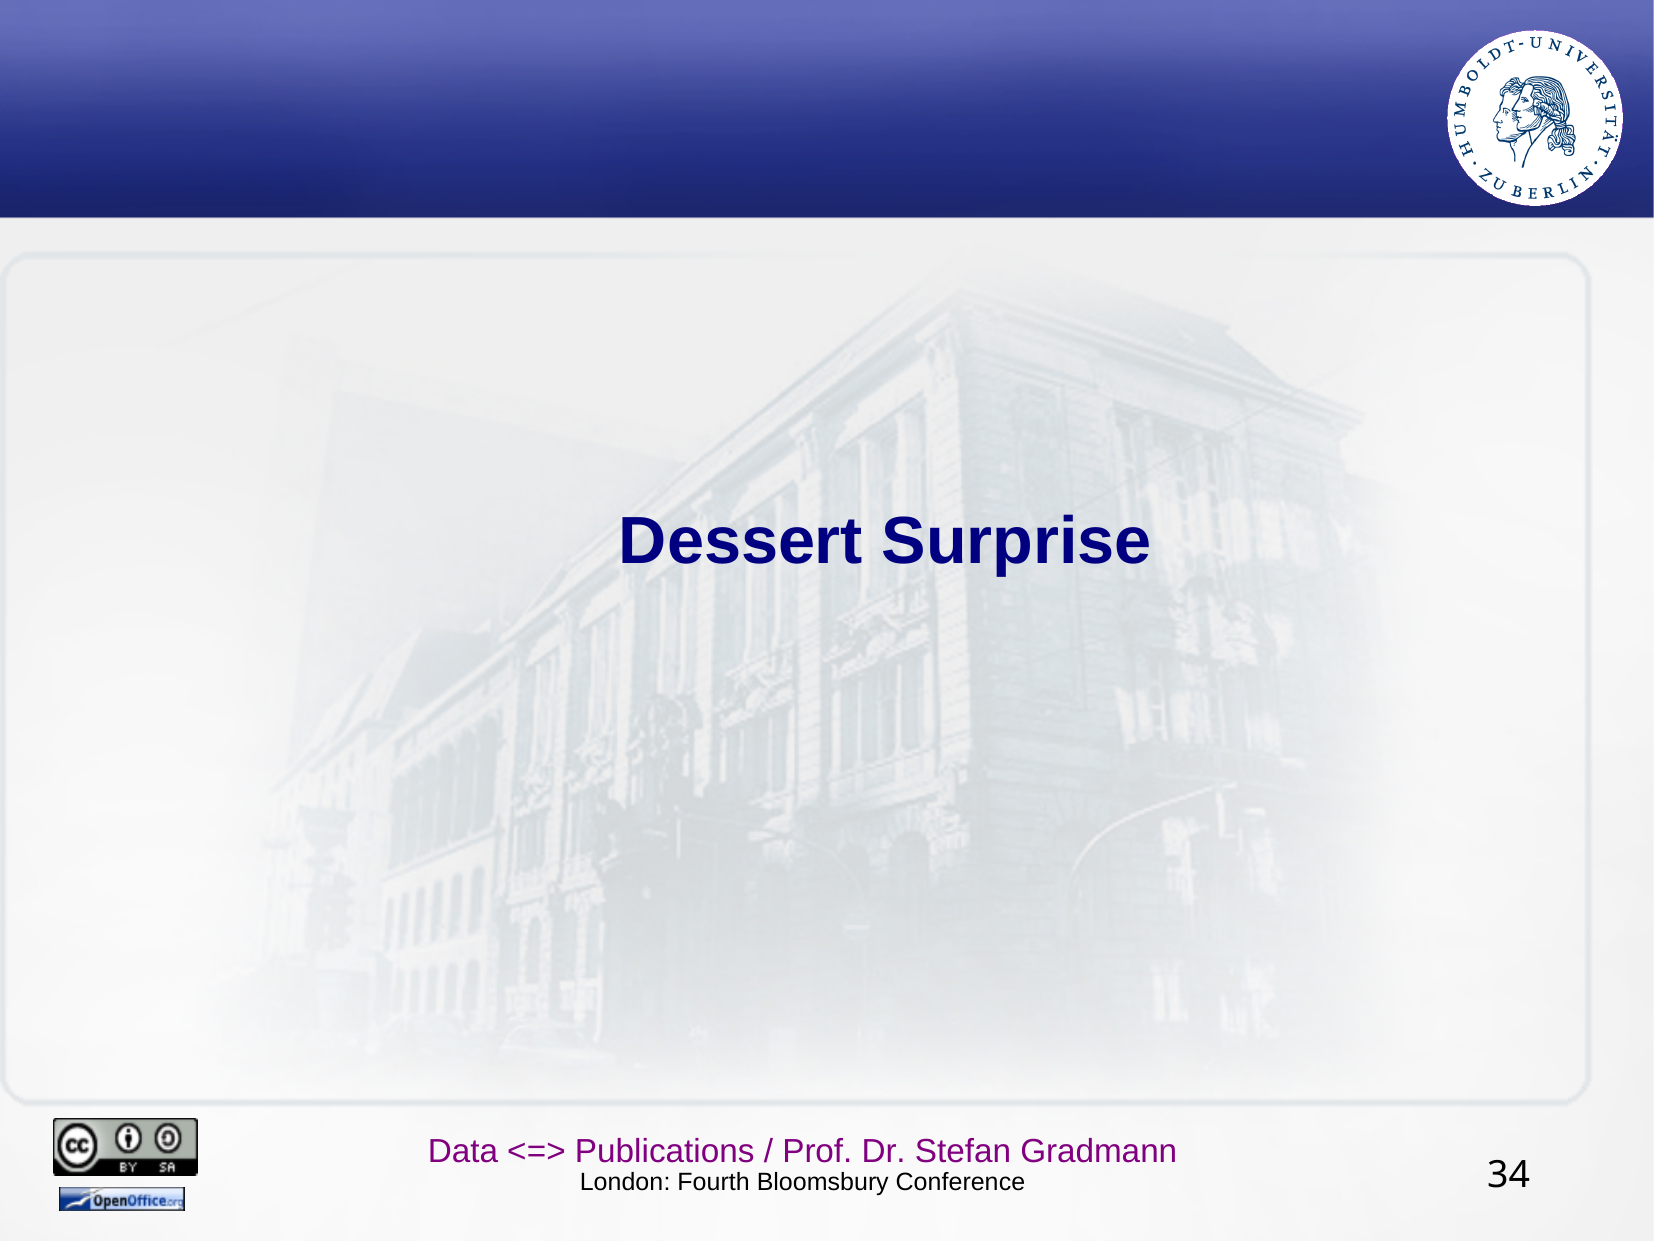

# Dessert Surprise
Data <=> Publications / Prof. Dr. Stefan Gradmann